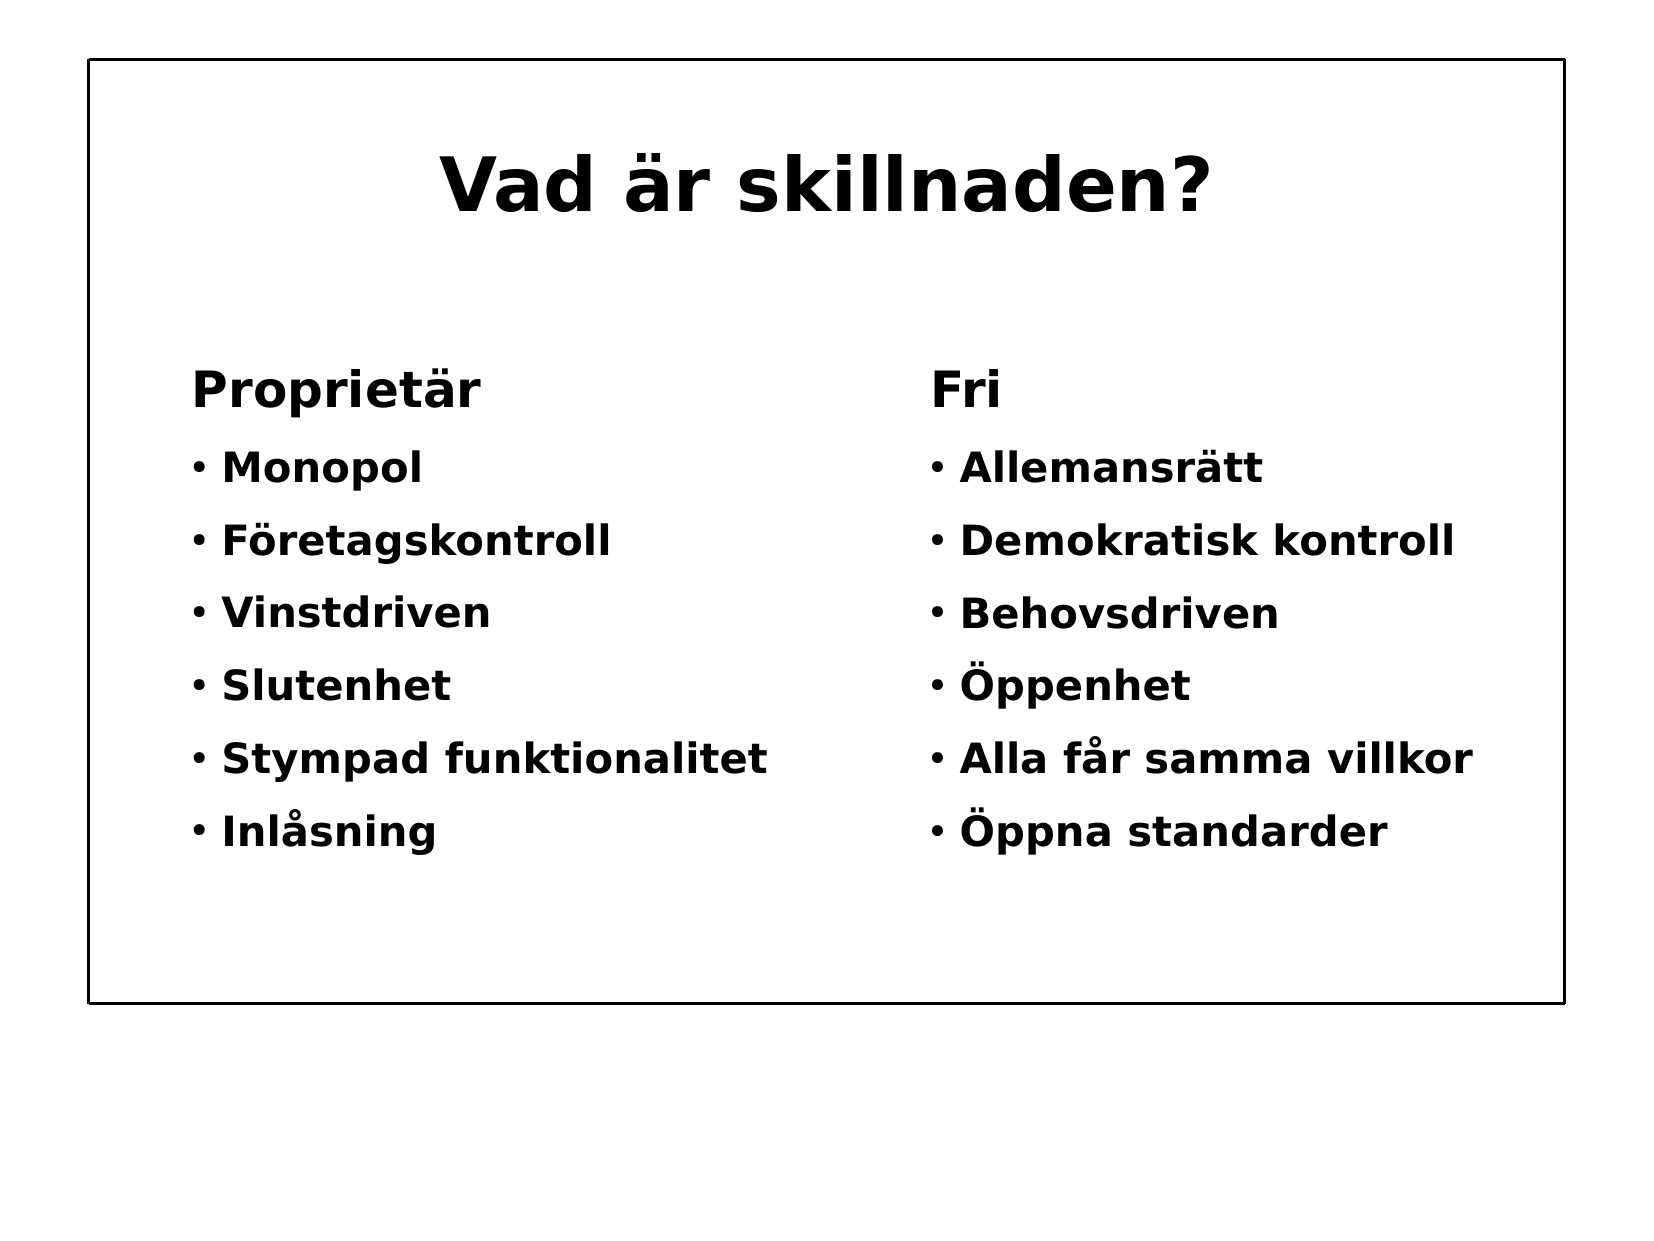

Vad är skillnaden?
Proprietär
 Monopol
 Företagskontroll
 Vinstdriven
 Slutenhet
 Stympad funktionalitet
 Inlåsning
Fri
 Allemansrätt
 Demokratisk kontroll
 Behovsdriven
 Öppenhet
 Alla får samma villkor
 Öppna standarder